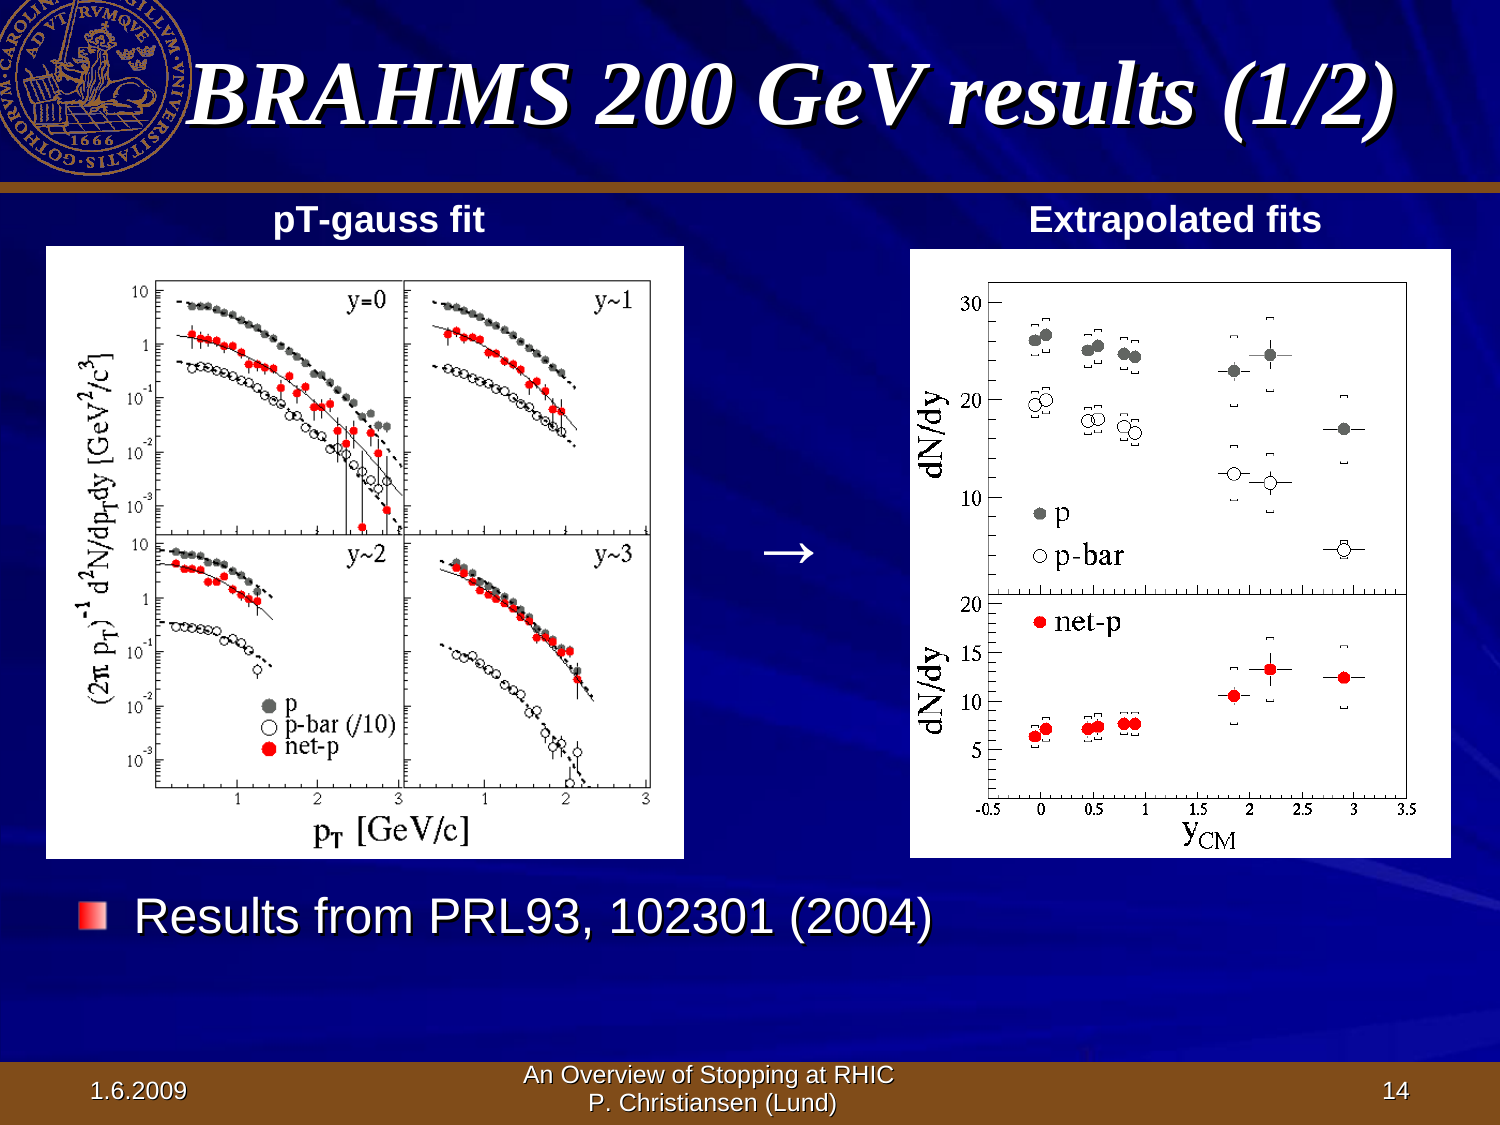

# BRAHMS 200 GeV results (1/2)
pT-gauss fit
Extrapolated fits
→
Results from PRL93, 102301 (2004)
14